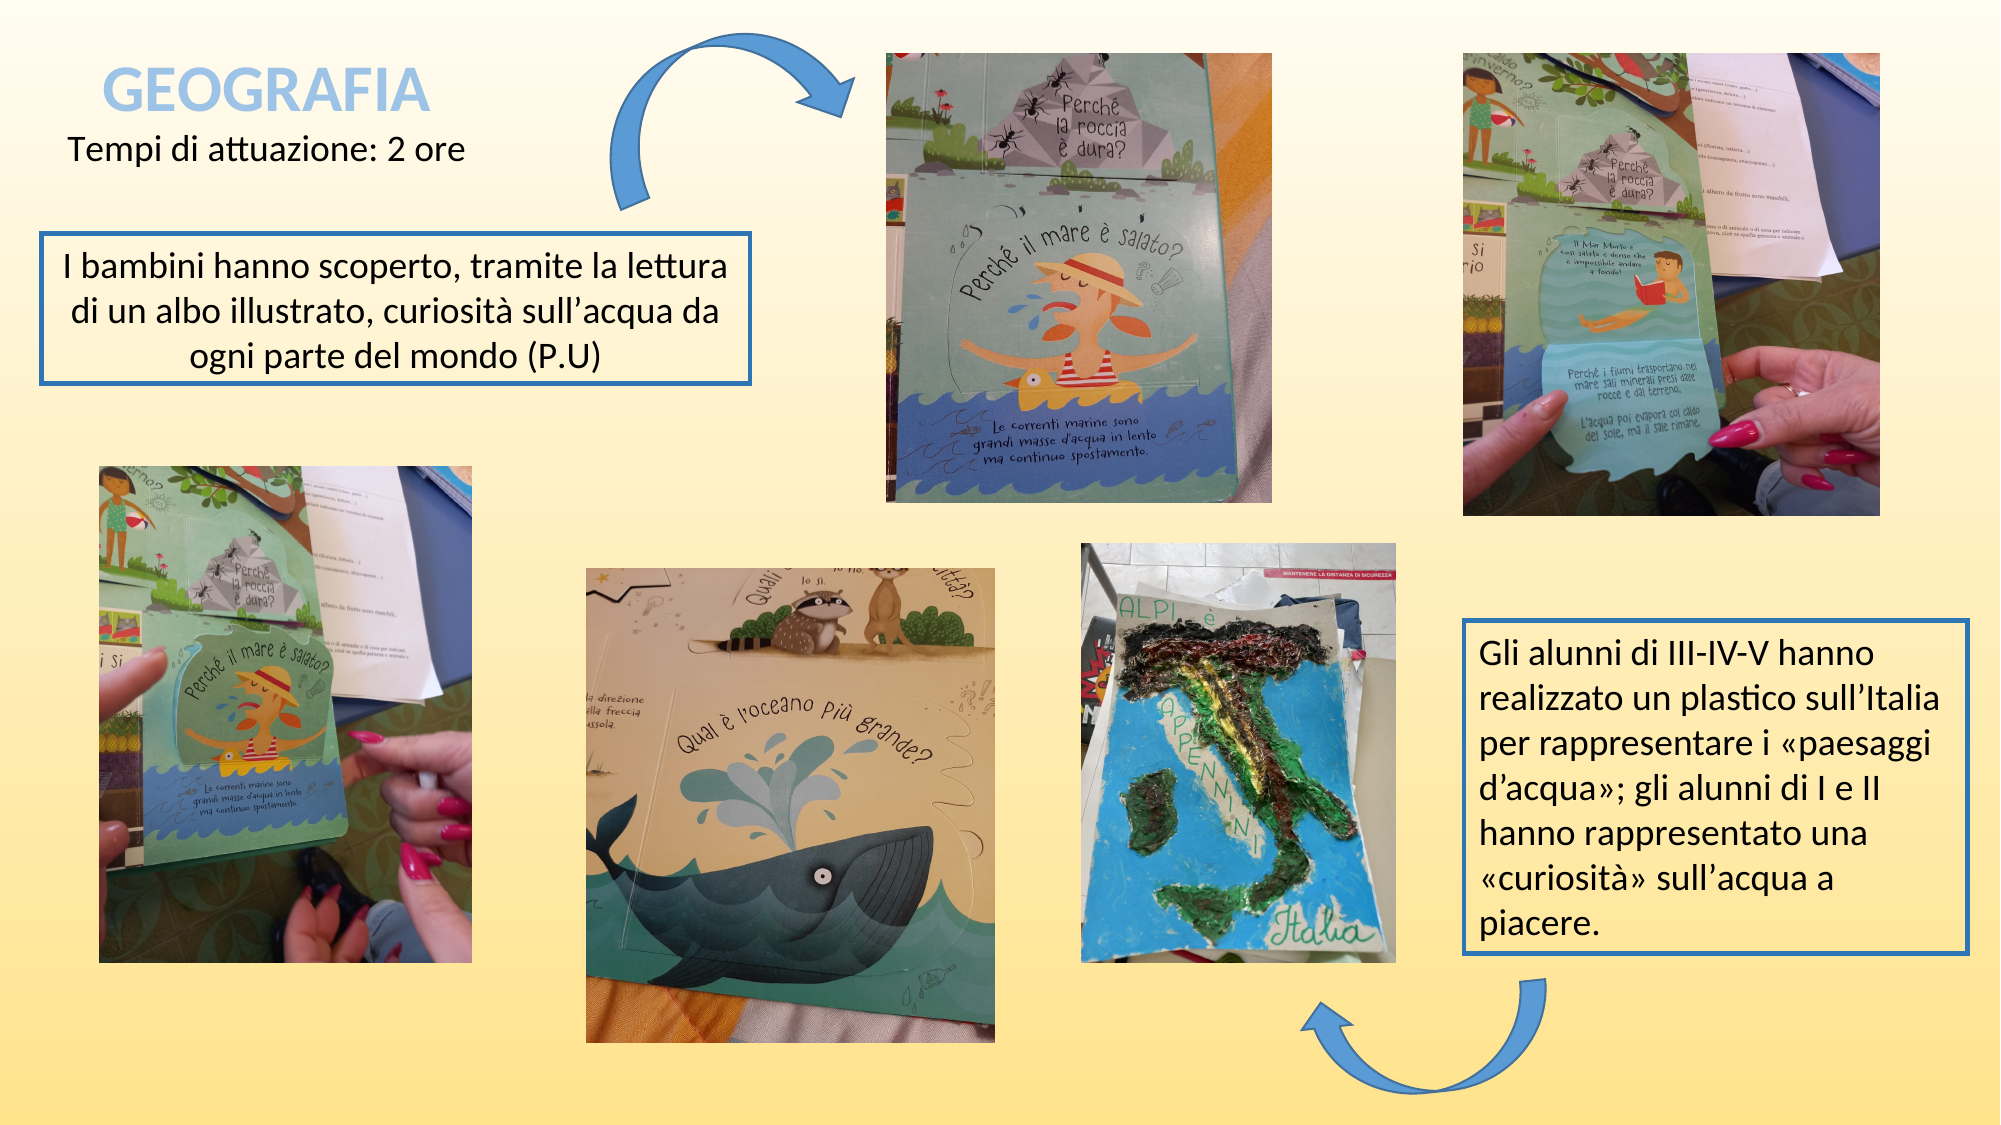

GEOGRAFIA
Tempi di attuazione: 2 ore
I bambini hanno scoperto, tramite la lettura di un albo illustrato, curiosità sull’acqua da ogni parte del mondo (P.U)
Gli alunni di III-IV-V hanno realizzato un plastico sull’Italia per rappresentare i «paesaggi d’acqua»; gli alunni di I e II hanno rappresentato una «curiosità» sull’acqua a piacere.